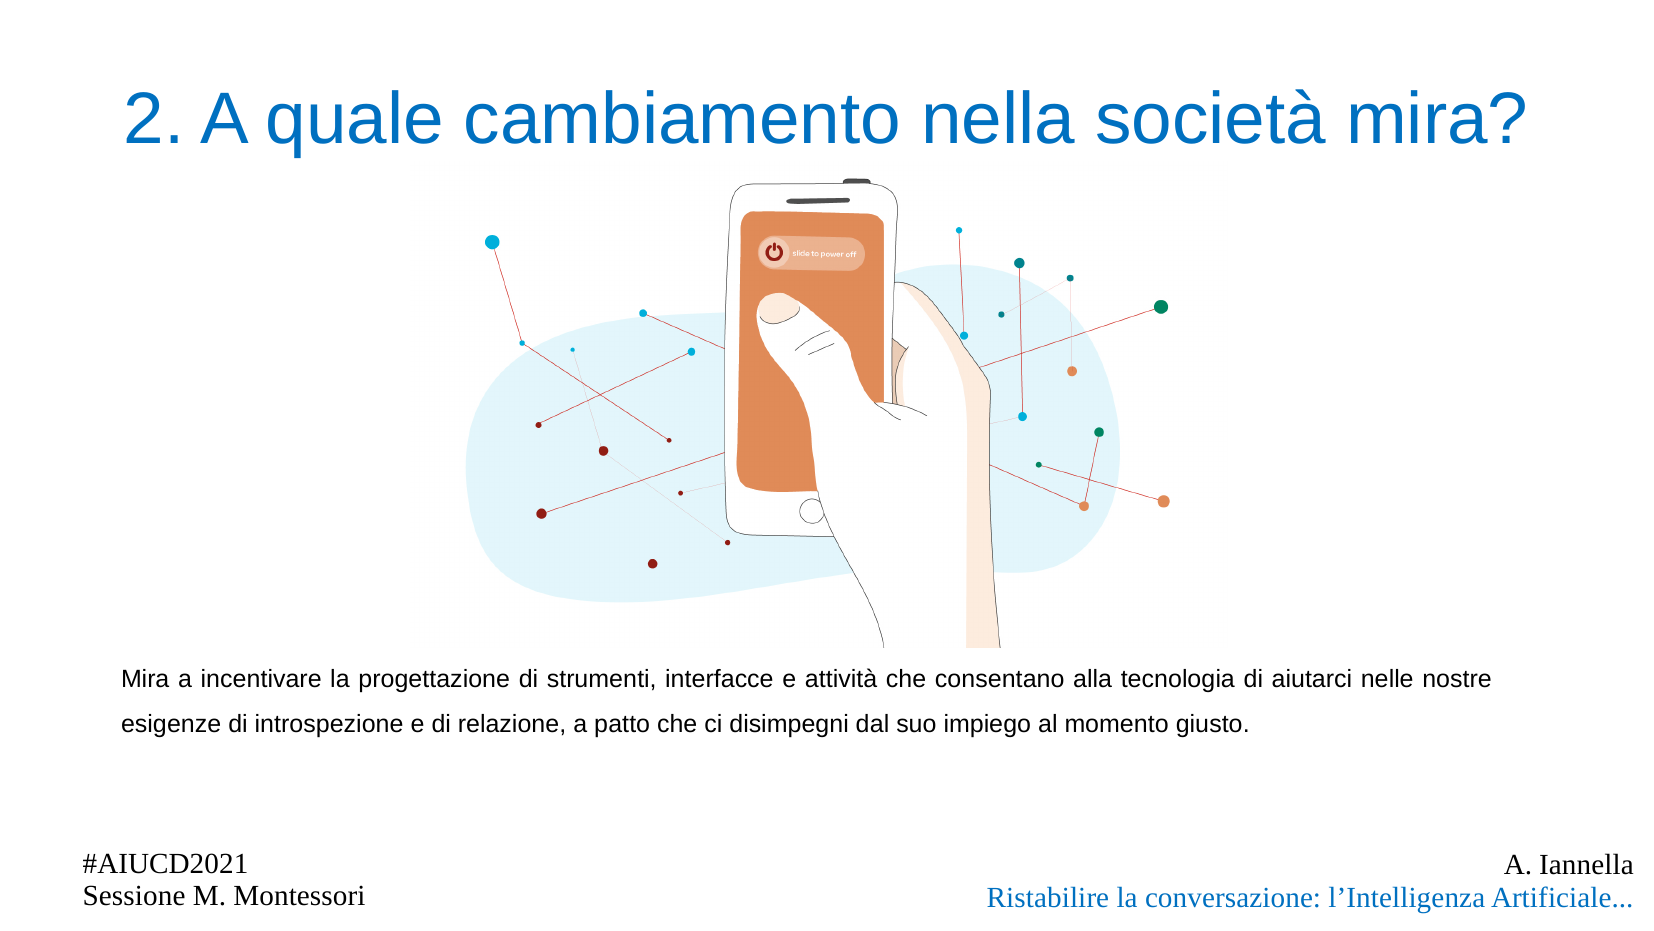

2. A quale cambiamento nella società mira?
Mira a incentivare la progettazione di strumenti, interfacce e attività che consentano alla tecnologia di aiutarci nelle nostre esigenze di introspezione e di relazione, a patto che ci disimpegni dal suo impiego al momento giusto.
#AIUCD2021
Sessione M. Montessori
A. Iannella
Ristabilire la conversazione: l’Intelligenza Artificiale...